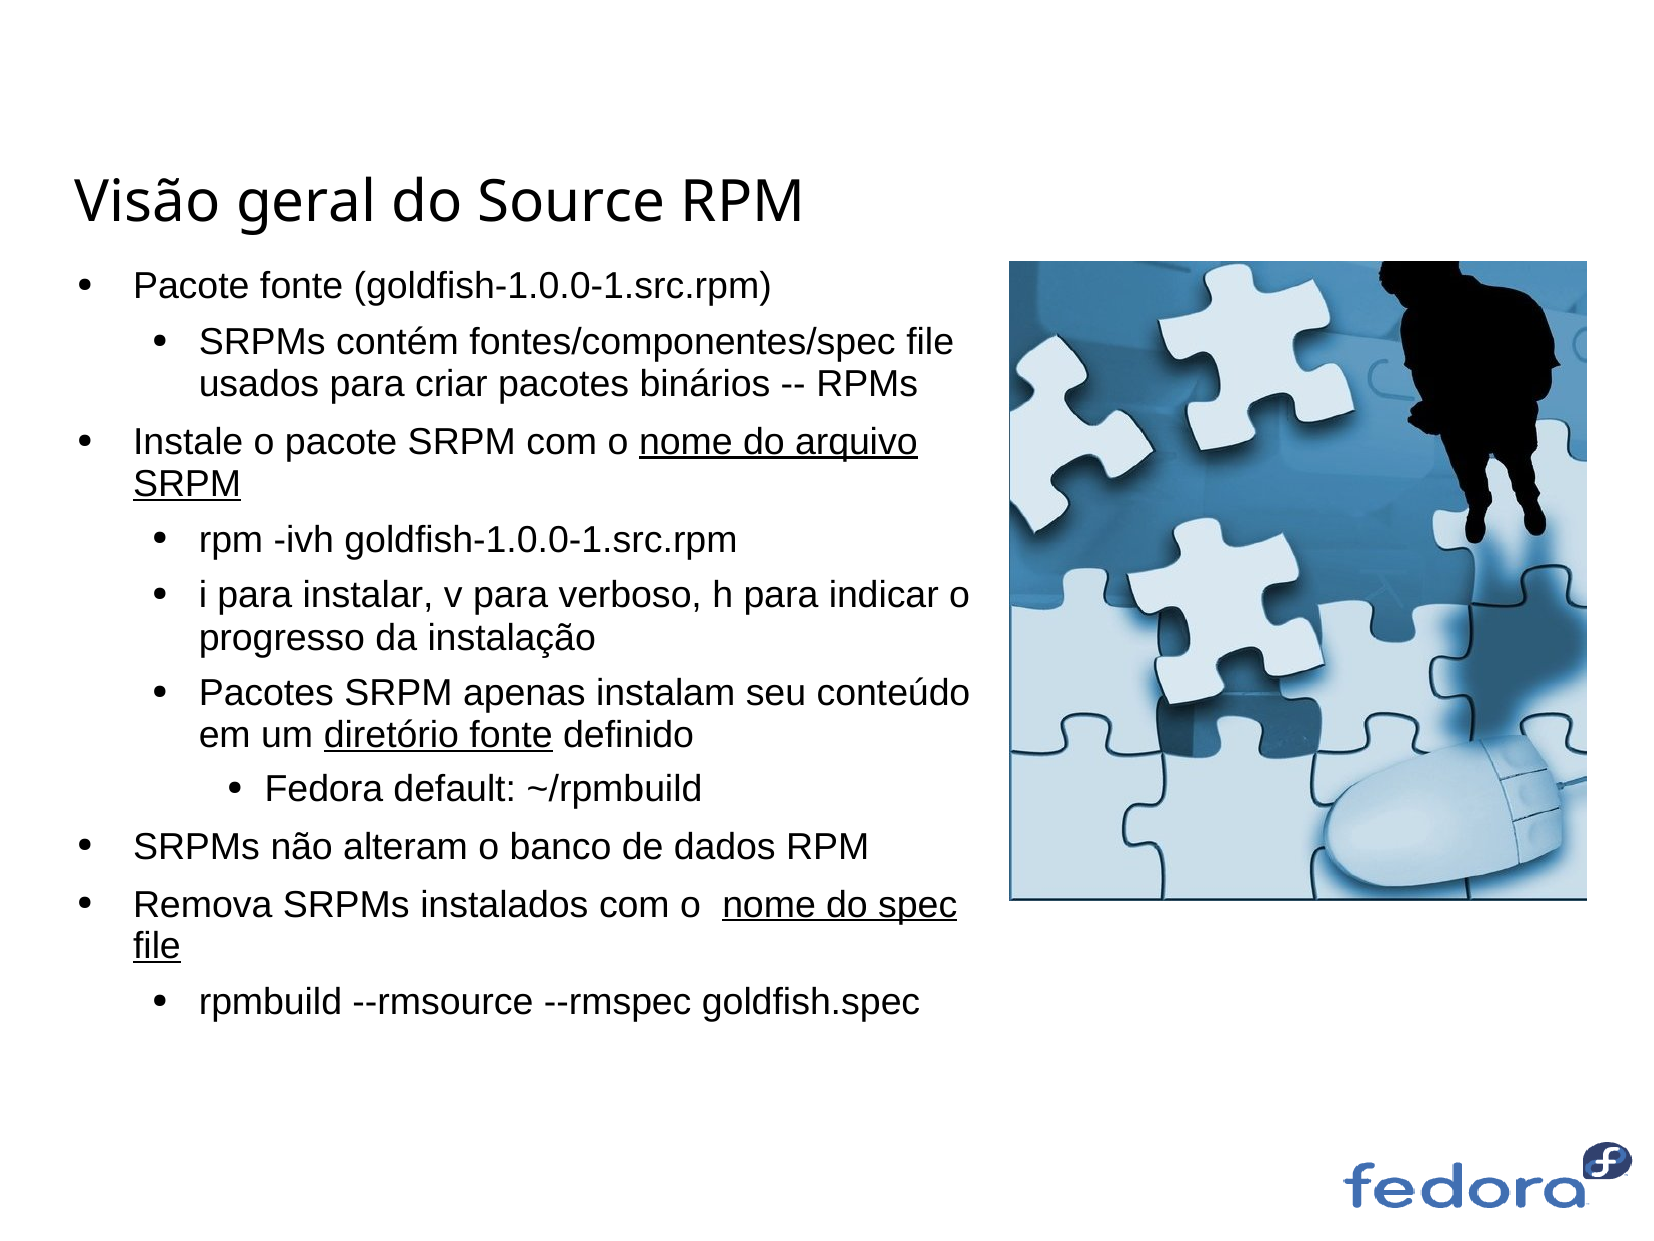

# Visão geral do Source RPM
Pacote fonte (goldfish-1.0.0-1.src.rpm)
SRPMs contém fontes/componentes/spec file usados para criar pacotes binários -- RPMs
Instale o pacote SRPM com o nome do arquivo SRPM
rpm -ivh goldfish-1.0.0-1.src.rpm
i para instalar, v para verboso, h para indicar o progresso da instalação
Pacotes SRPM apenas instalam seu conteúdo em um diretório fonte definido
Fedora default: ~/rpmbuild
SRPMs não alteram o banco de dados RPM
Remova SRPMs instalados com o nome do spec file
rpmbuild --rmsource --rmspec goldfish.spec